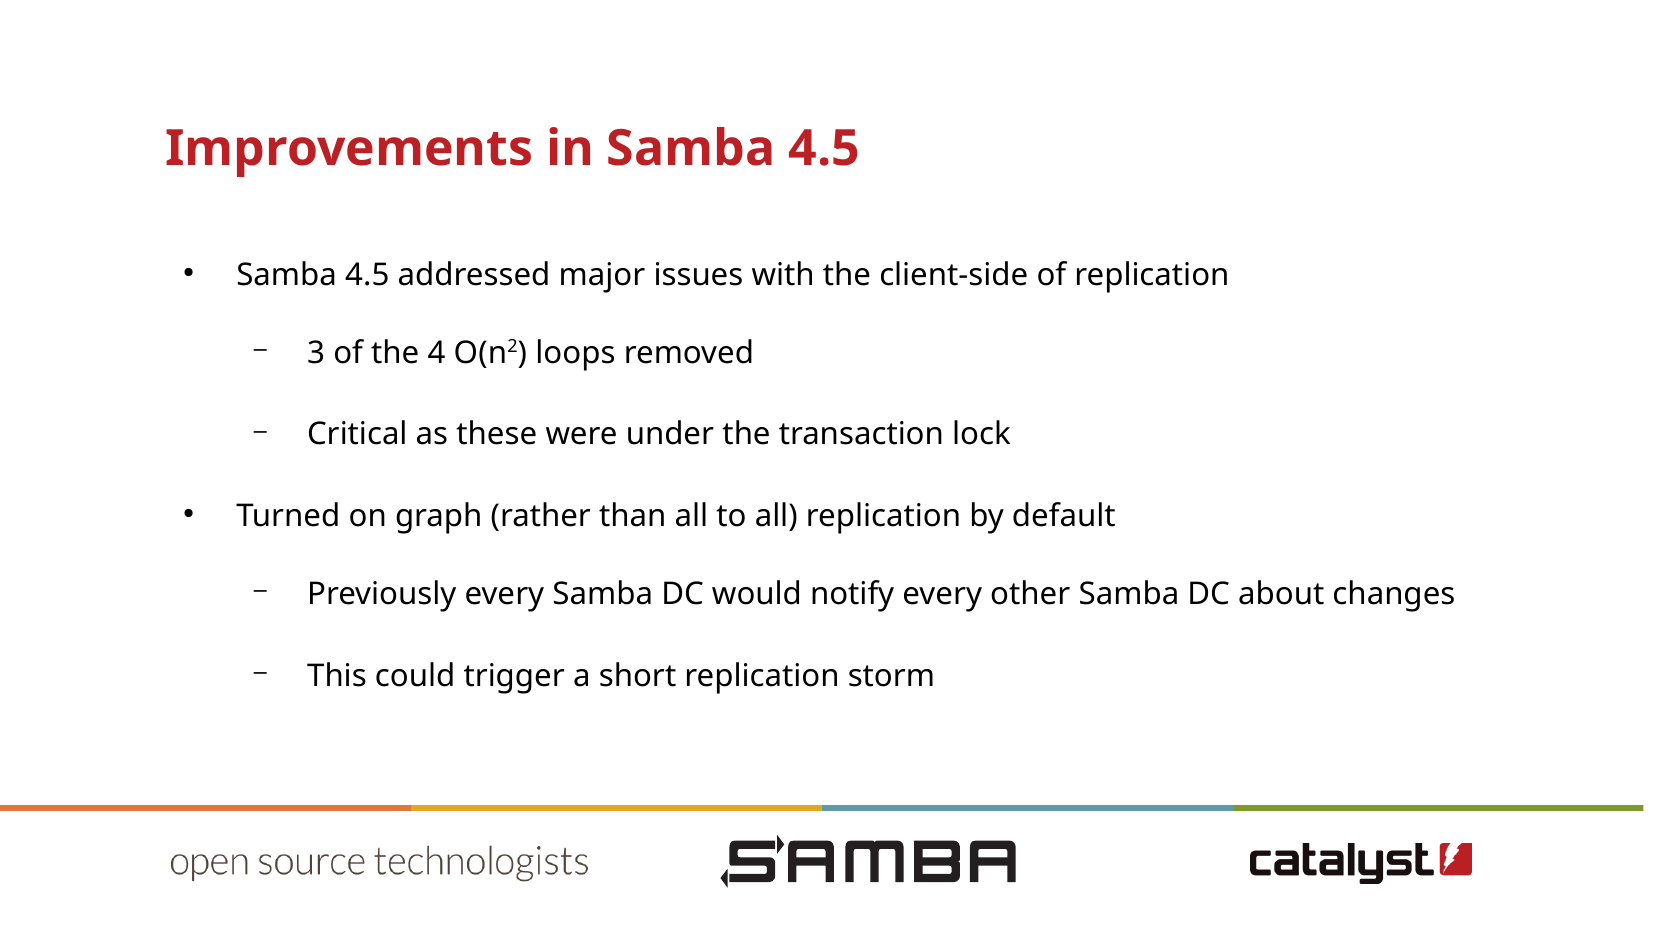

# Improvements in Samba 4.5
Samba 4.5 addressed major issues with the client-side of replication
3 of the 4 O(n2) loops removed
Critical as these were under the transaction lock
Turned on graph (rather than all to all) replication by default
Previously every Samba DC would notify every other Samba DC about changes
This could trigger a short replication storm